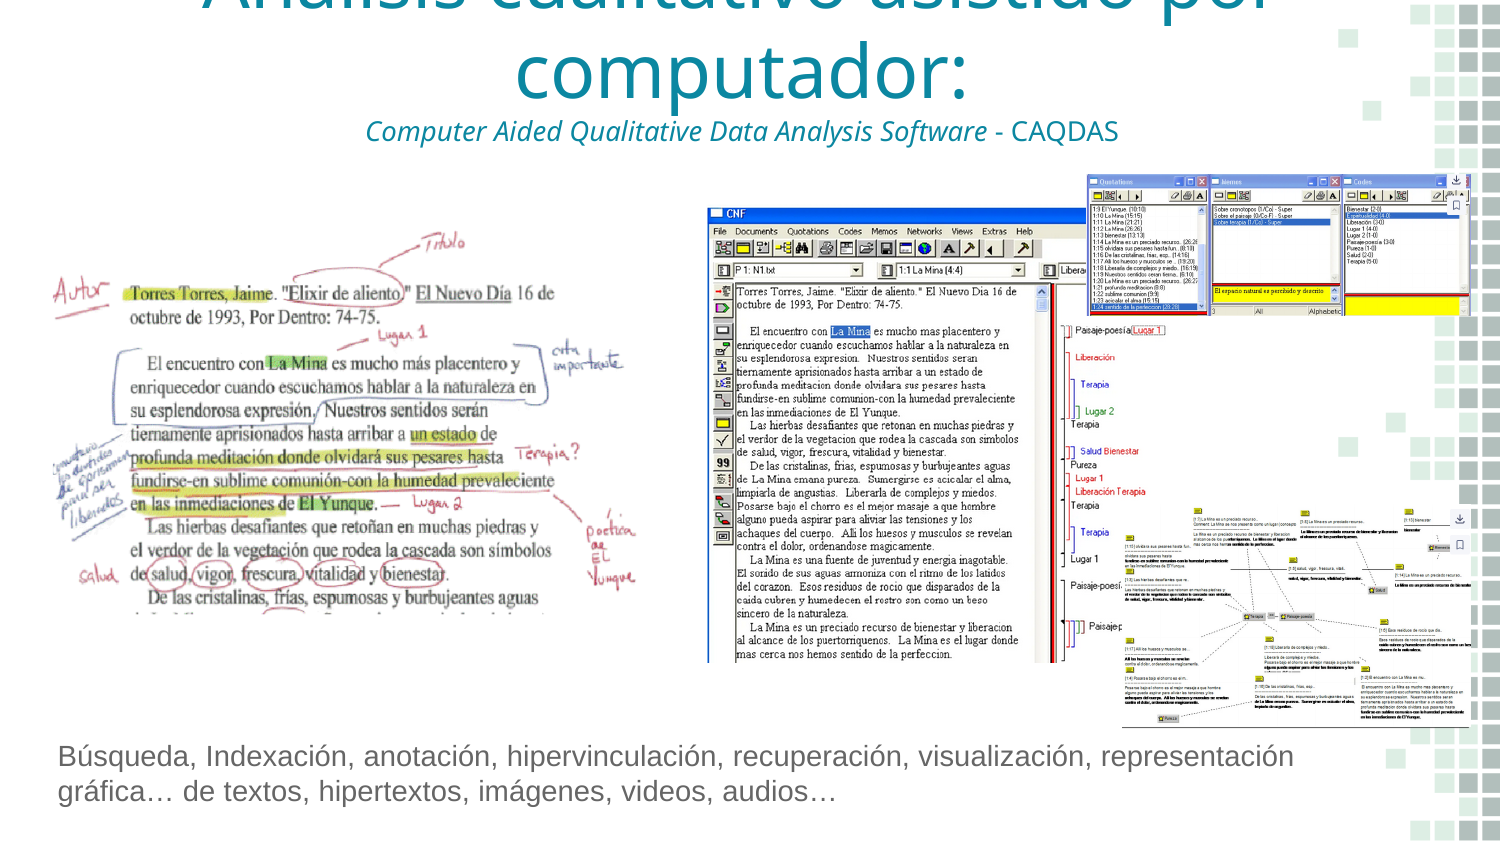

# Análisis cualitativo asistido por computador: Computer Aided Qualitative Data Analysis Software - CAQDAS
Búsqueda, Indexación, anotación, hipervinculación, recuperación, visualización, representación gráfica… de textos, hipertextos, imágenes, videos, audios…